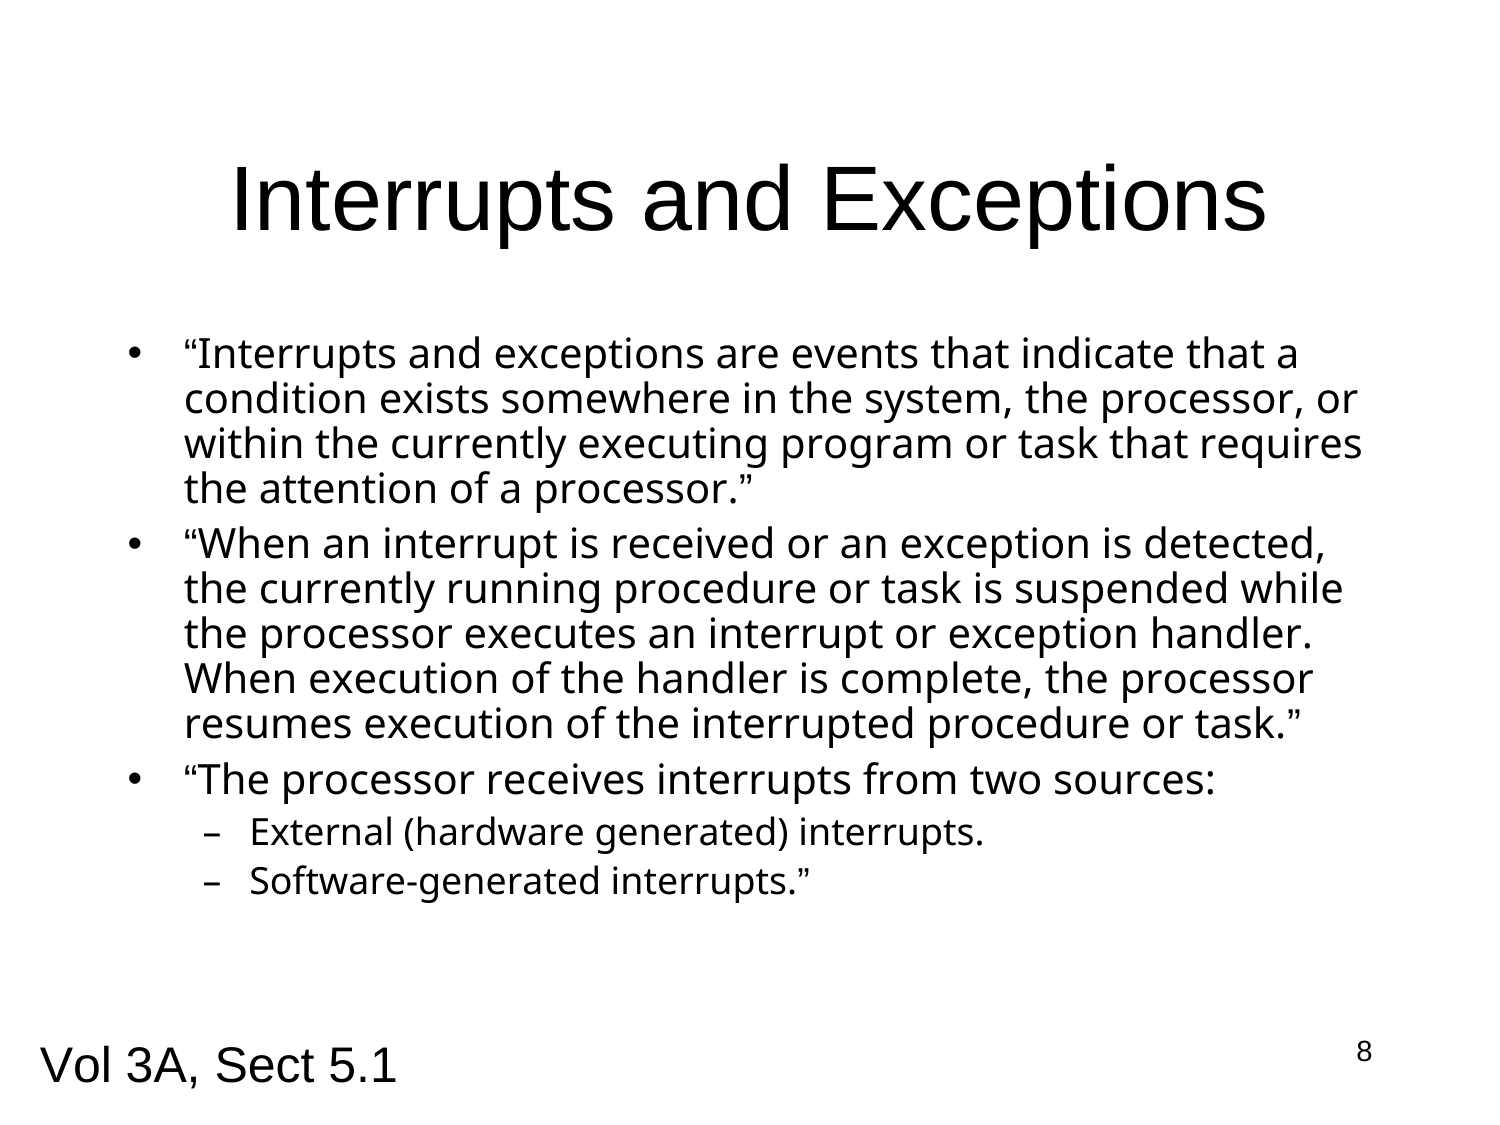

# Interrupts and Exceptions
“Interrupts and exceptions are events that indicate that a condition exists somewhere in the system, the processor, or within the currently executing program or task that requires the attention of a processor.”
“When an interrupt is received or an exception is detected, the currently running procedure or task is suspended while the processor executes an interrupt or exception handler. When execution of the handler is complete, the processor resumes execution of the interrupted procedure or task.”
“The processor receives interrupts from two sources:
External (hardware generated) interrupts.
Software-generated interrupts.”
Vol 3A, Sect 5.1